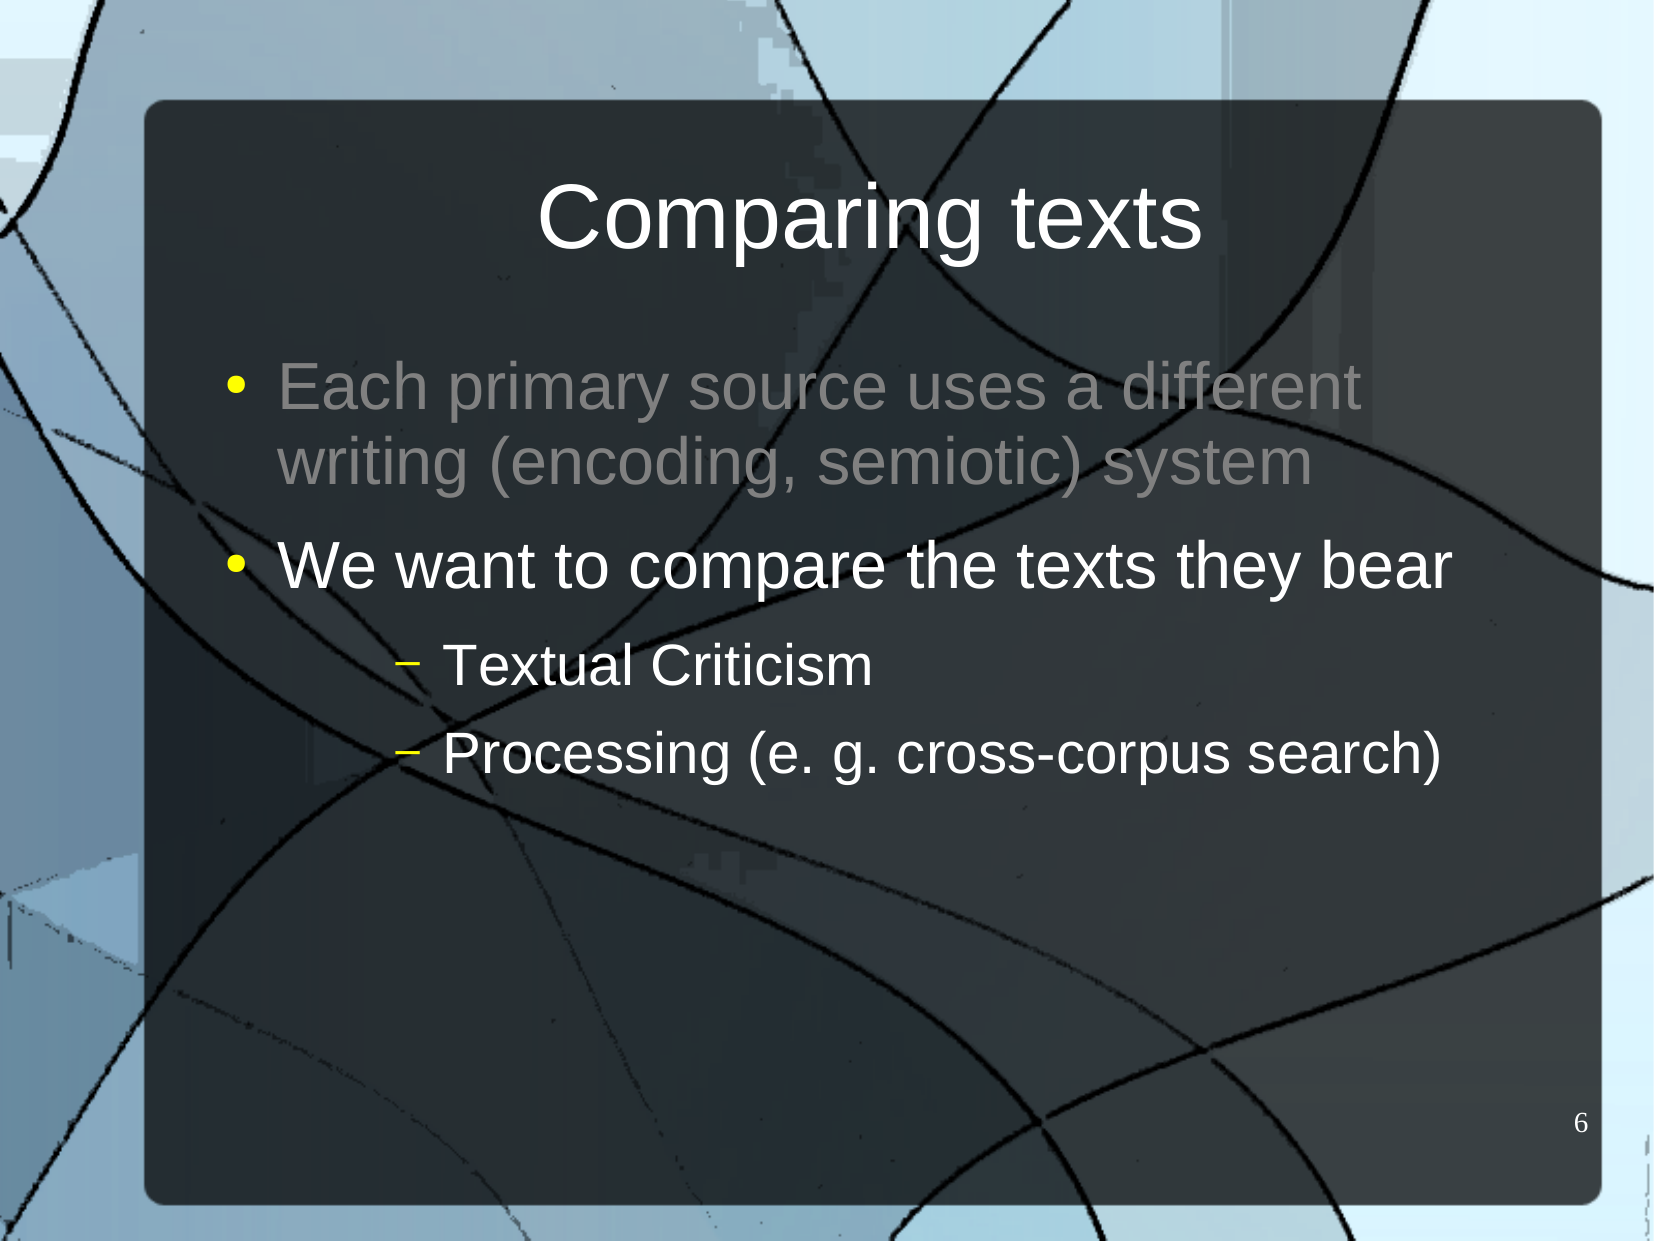

# Comparing texts
Each primary source uses a different writing (encoding, semiotic) system
We want to compare the texts they bear
Textual Criticism
Processing (e. g. cross-corpus search)
6